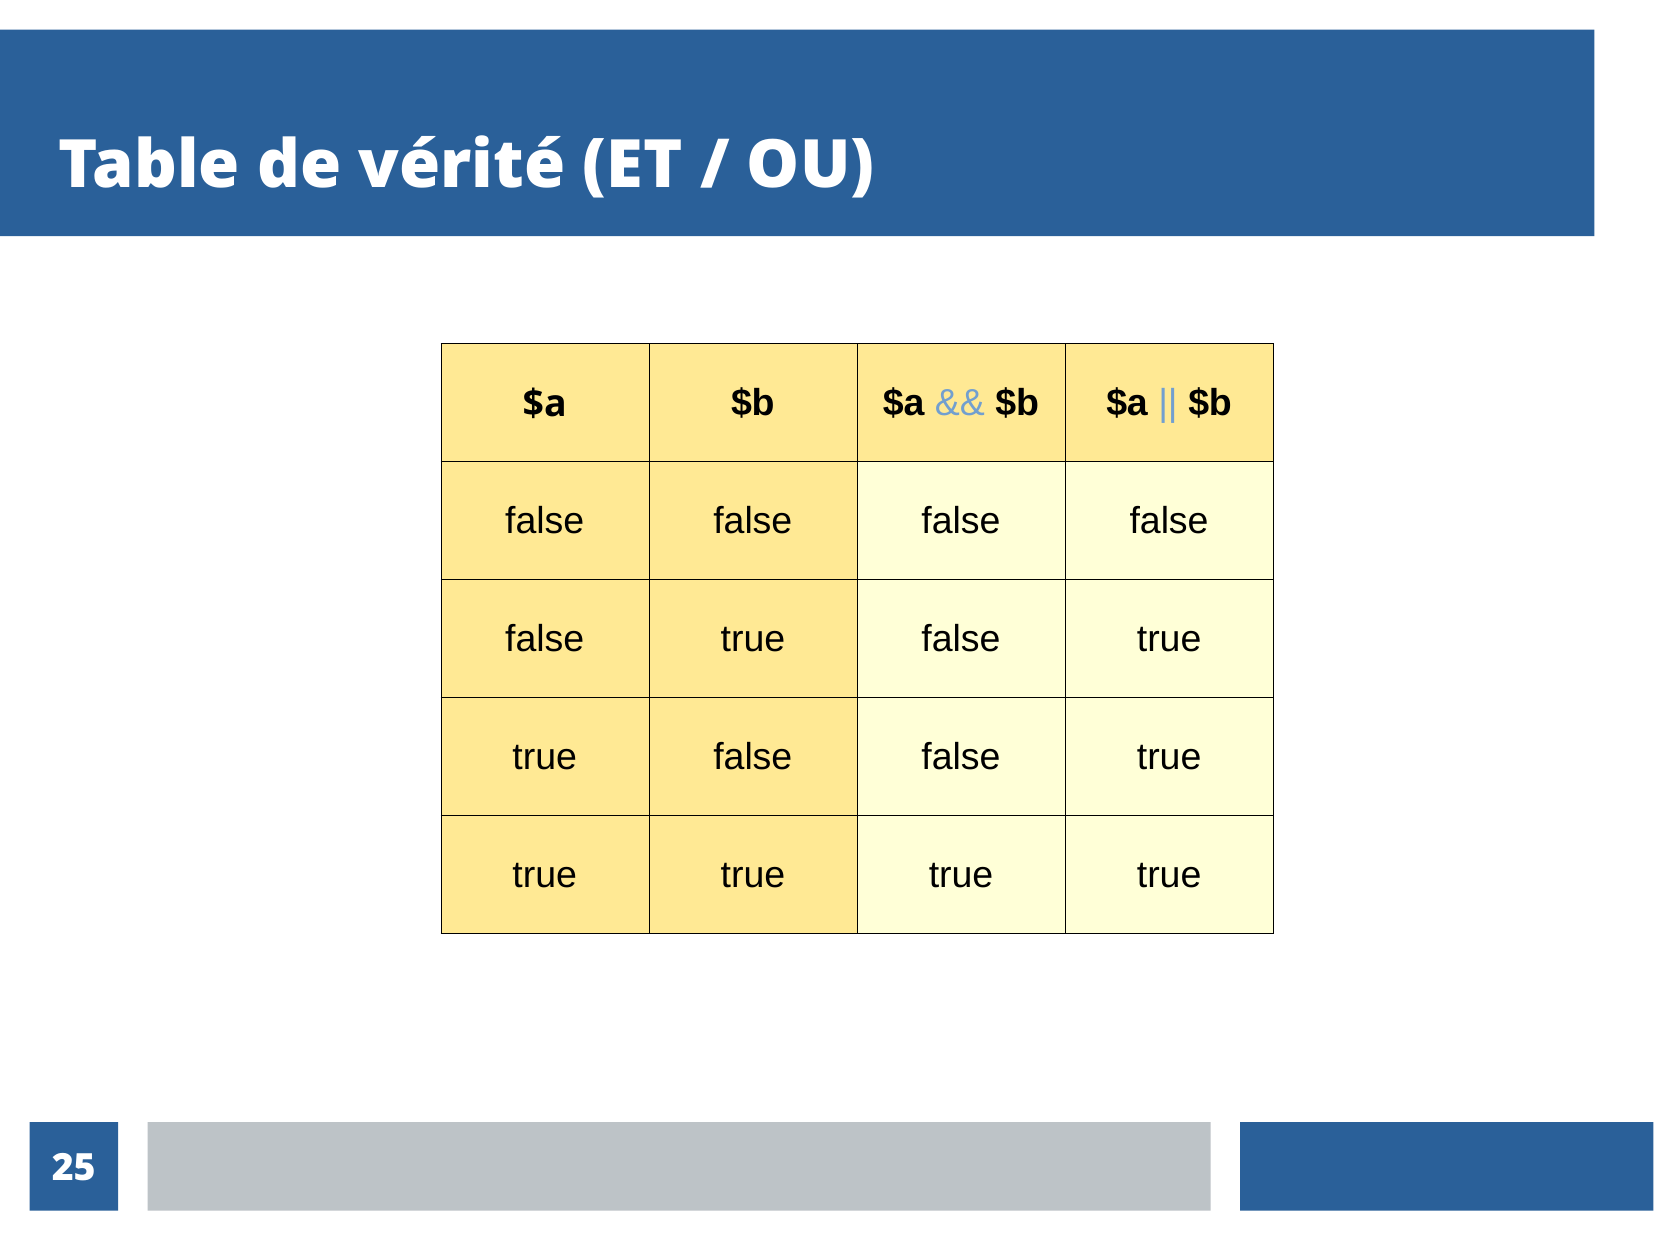

# Table de vérité (ET / OU)
| $a | $b | $a && $b | $a || $b |
| --- | --- | --- | --- |
| false | false | false | false |
| false | true | false | true |
| true | false | false | true |
| true | true | true | true |
25